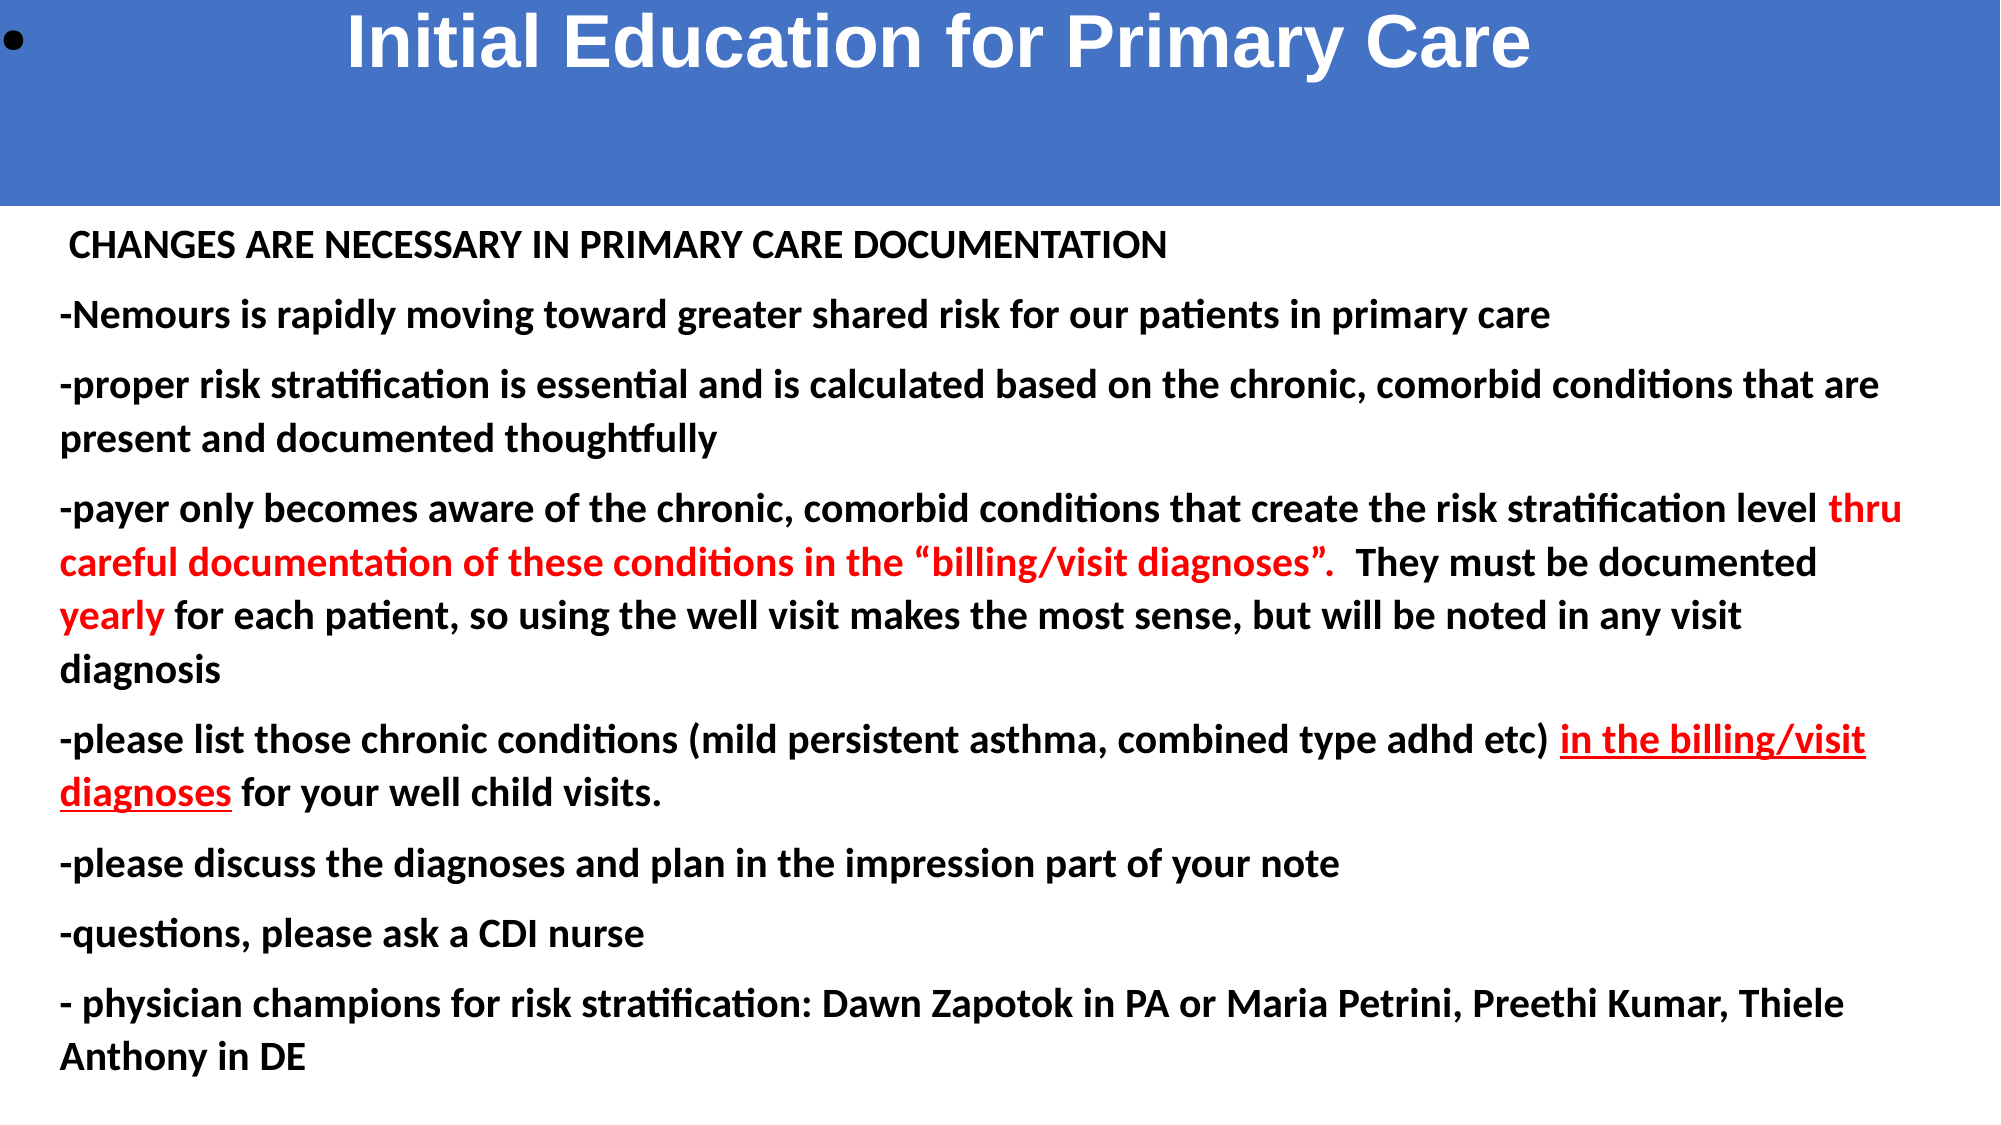

| Initial Education for Primary Care |
| --- |
 CHANGES ARE NECESSARY IN PRIMARY CARE DOCUMENTATION
-Nemours is rapidly moving toward greater shared risk for our patients in primary care
-proper risk stratification is essential and is calculated based on the chronic, comorbid conditions that are present and documented thoughtfully
-payer only becomes aware of the chronic, comorbid conditions that create the risk stratification level thru careful documentation of these conditions in the “billing/visit diagnoses”. They must be documented yearly for each patient, so using the well visit makes the most sense, but will be noted in any visit diagnosis
-please list those chronic conditions (mild persistent asthma, combined type adhd etc) in the billing/visit diagnoses for your well child visits.
-please discuss the diagnoses and plan in the impression part of your note
-questions, please ask a CDI nurse
- physician champions for risk stratification: Dawn Zapotok in PA or Maria Petrini, Preethi Kumar, Thiele Anthony in DE